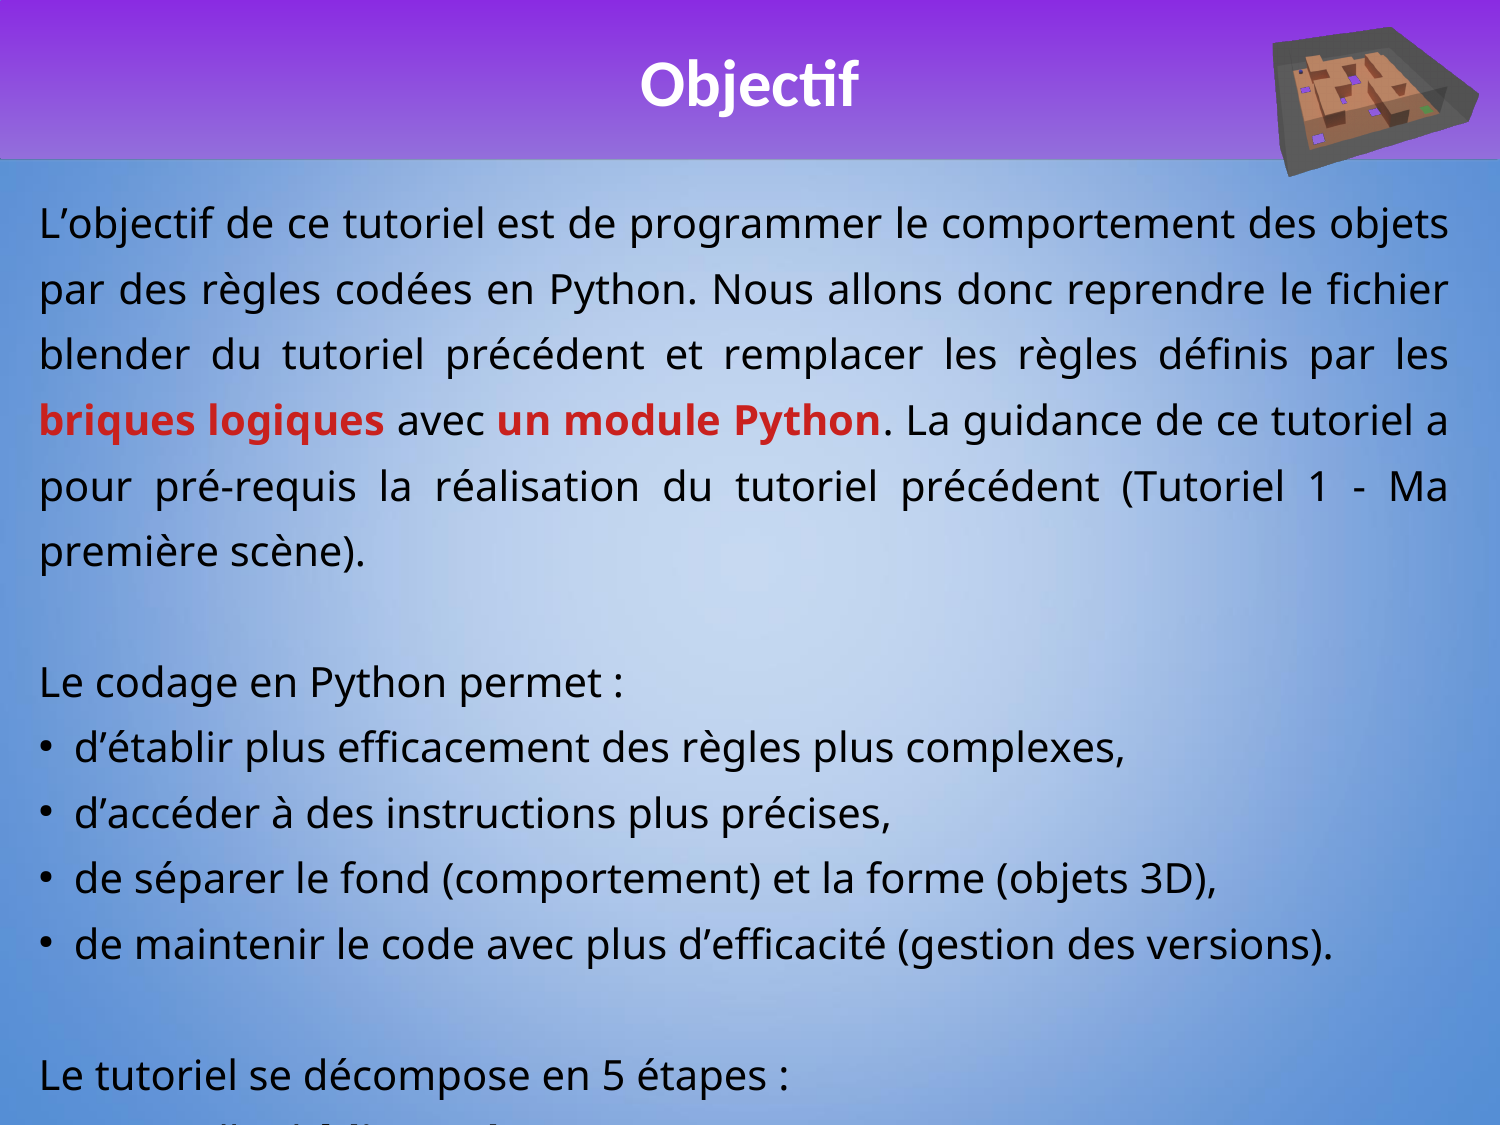

Objectif
L’objectif de ce tutoriel est de programmer le comportement des objets par des règles codées en Python. Nous allons donc reprendre le fichier blender du tutoriel précédent et remplacer les règles définis par les briques logiques avec un module Python. La guidance de ce tutoriel a pour pré-requis la réalisation du tutoriel précédent (Tutoriel 1 - Ma première scène).
Le codage en Python permet :
d’établir plus efficacement des règles plus complexes,
d’accéder à des instructions plus précises,
de séparer le fond (comportement) et la forme (objets 3D),
de maintenir le code avec plus d’efficacité (gestion des versions).
Le tutoriel se décompose en 5 étapes :
1. Installer l’éditeur de texte
2. Déplacer le plateau
3. Définir le game play (règles d’échec et de réussite)
4. Animer la fenêtre de fin
5. Fermer la fenêtre de fin par un bouton cliquable